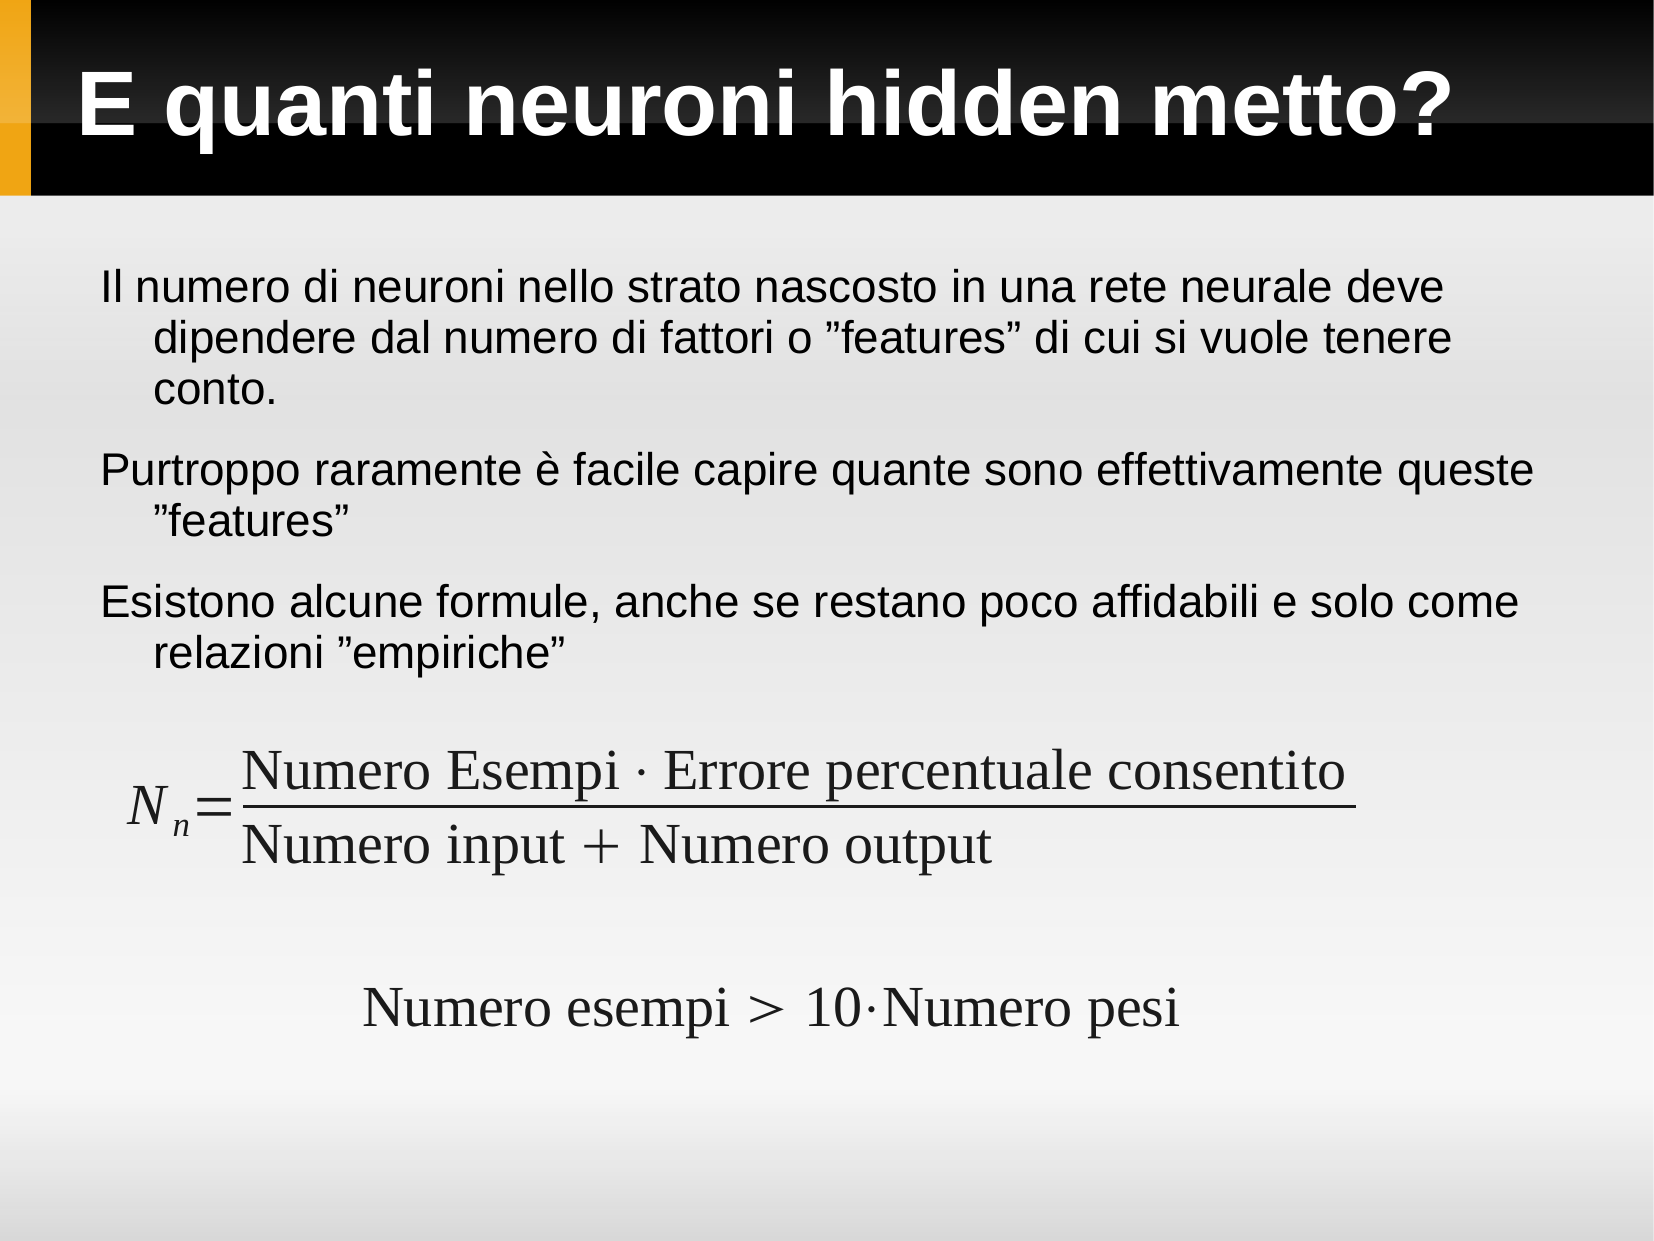

# E quanti neuroni hidden metto?
Il numero di neuroni nello strato nascosto in una rete neurale deve dipendere dal numero di fattori o ”features” di cui si vuole tenere conto.
Purtroppo raramente è facile capire quante sono effettivamente queste ”features”
Esistono alcune formule, anche se restano poco affidabili e solo come relazioni ”empiriche”